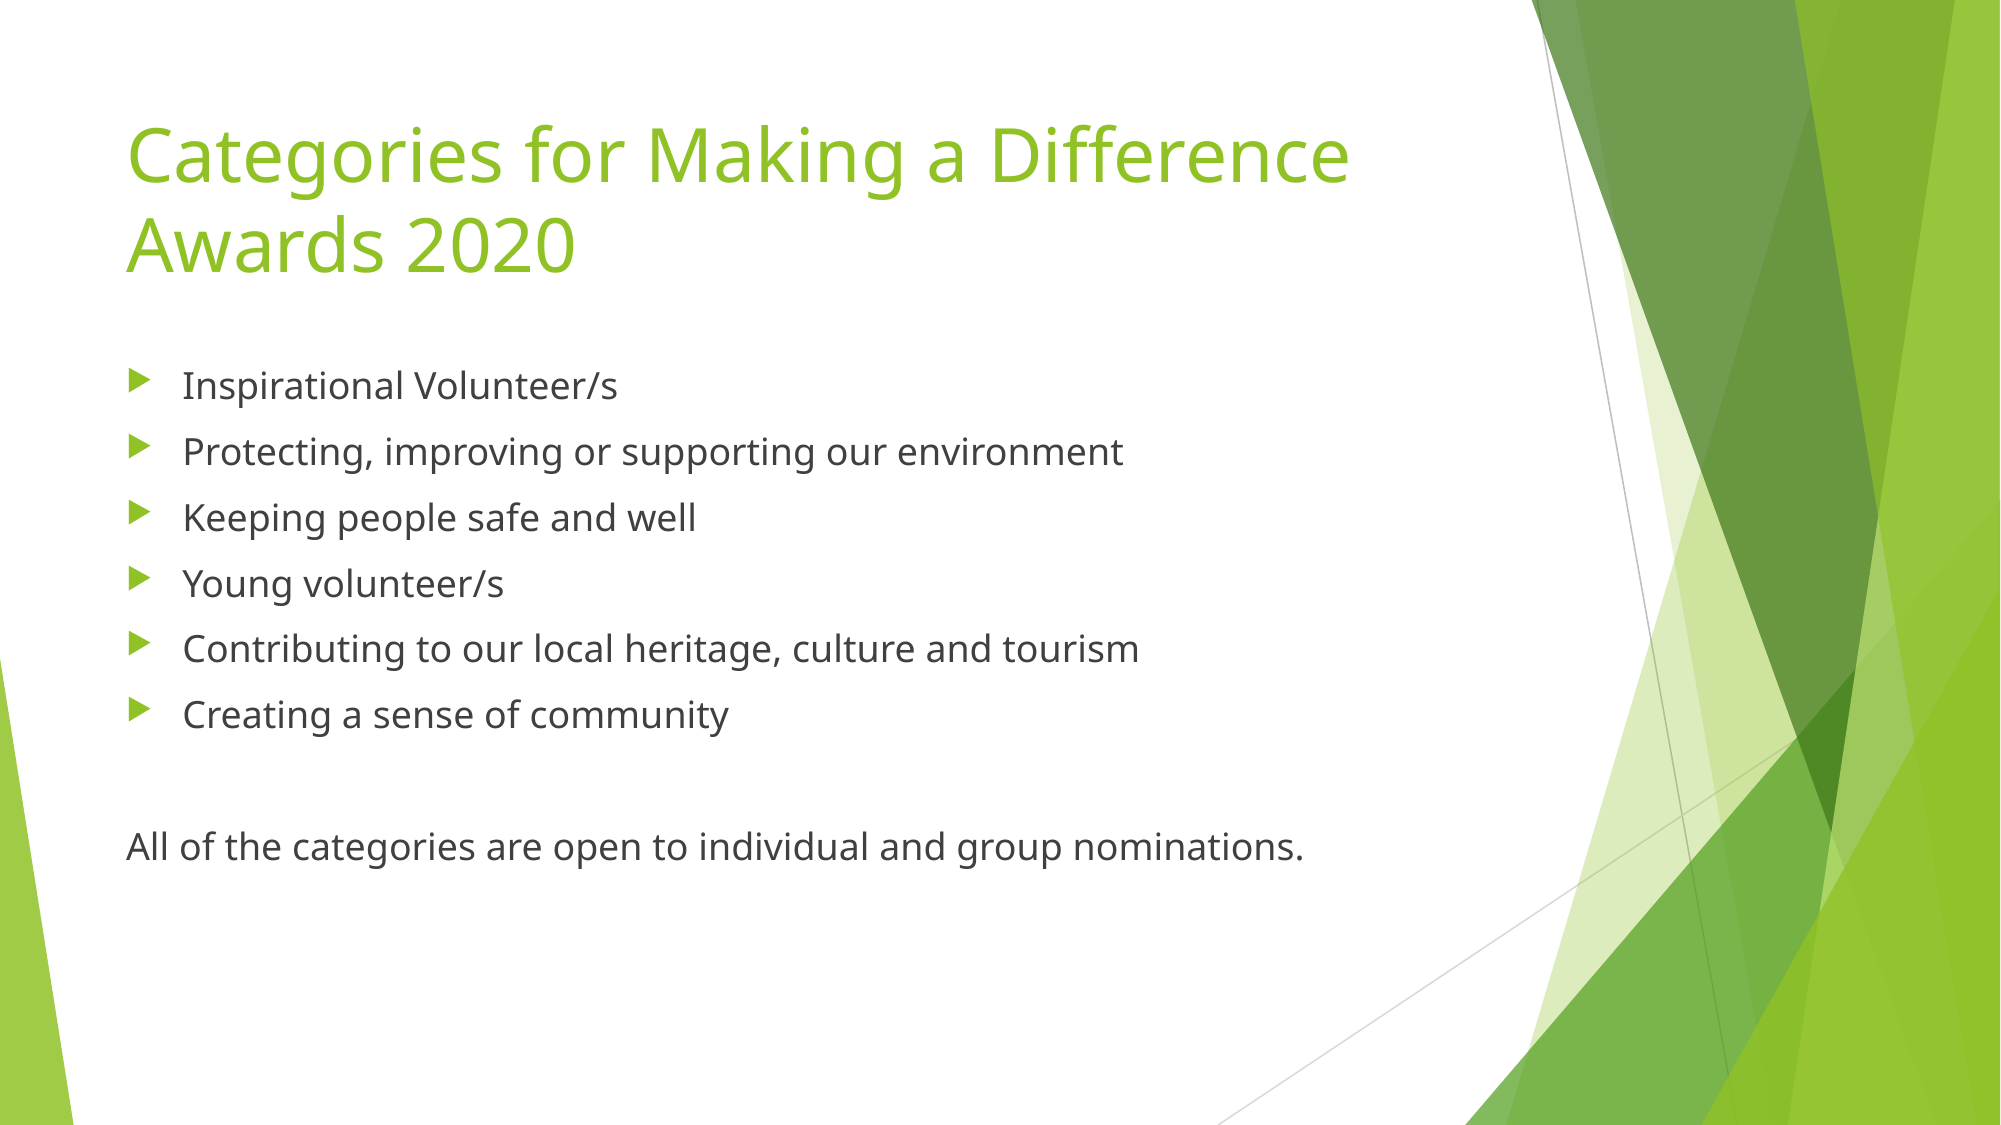

# Categories for Making a Difference Awards 2020
Inspirational Volunteer/s
Protecting, improving or supporting our environment
Keeping people safe and well
Young volunteer/s
Contributing to our local heritage, culture and tourism
Creating a sense of community
All of the categories are open to individual and group nominations.